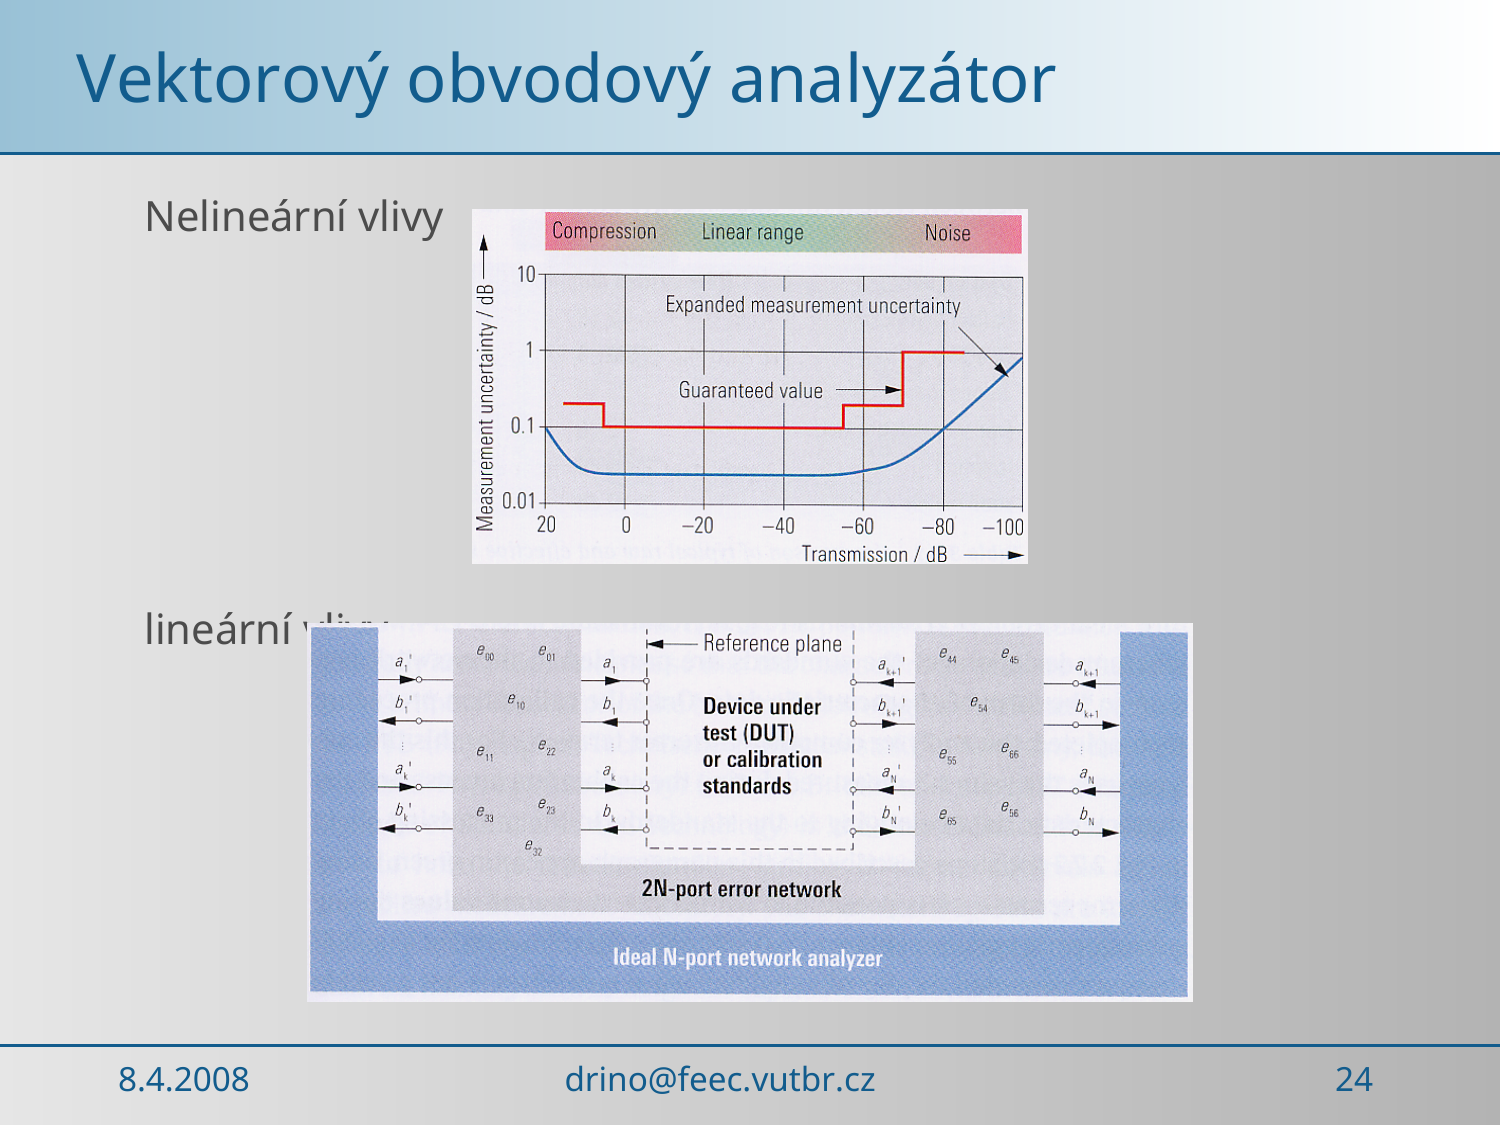

# Vektorový obvodový analyzátor
Nelineární vlivy
lineární vlivy
8.4.2008
drino@feec.vutbr.cz